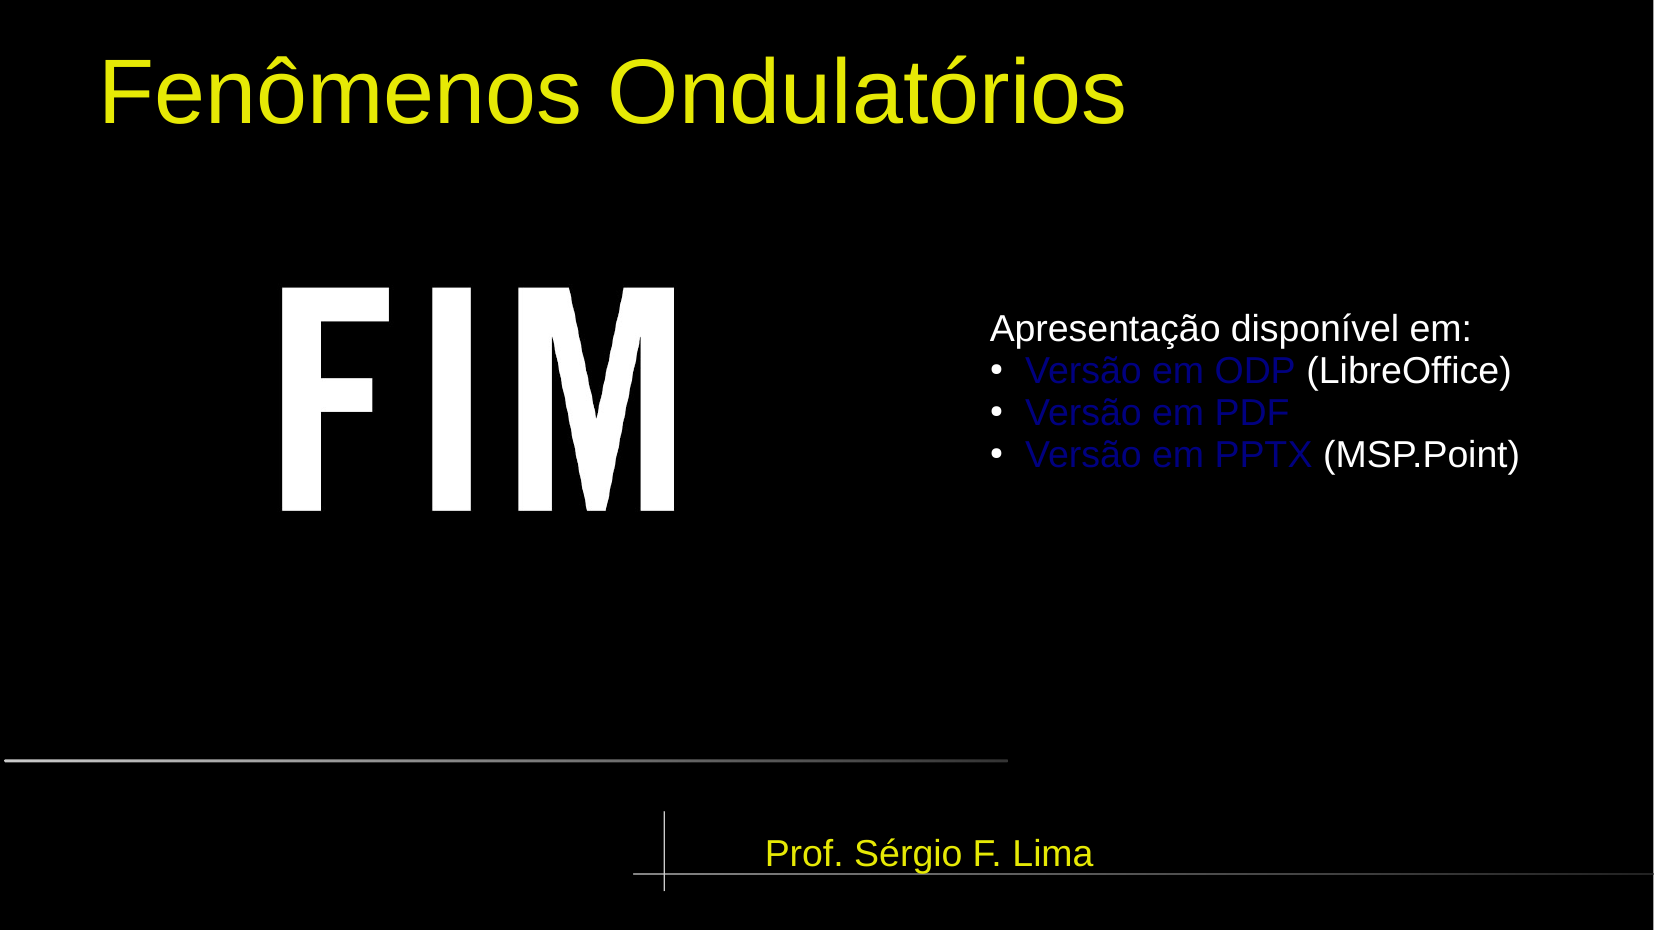

# Fenômenos Ondulatórios
Apresentação disponível em:
Versão em ODP (LibreOffice)
Versão em PDF
Versão em PPTX (MSP.Point)
Prof. Sérgio F. Lima